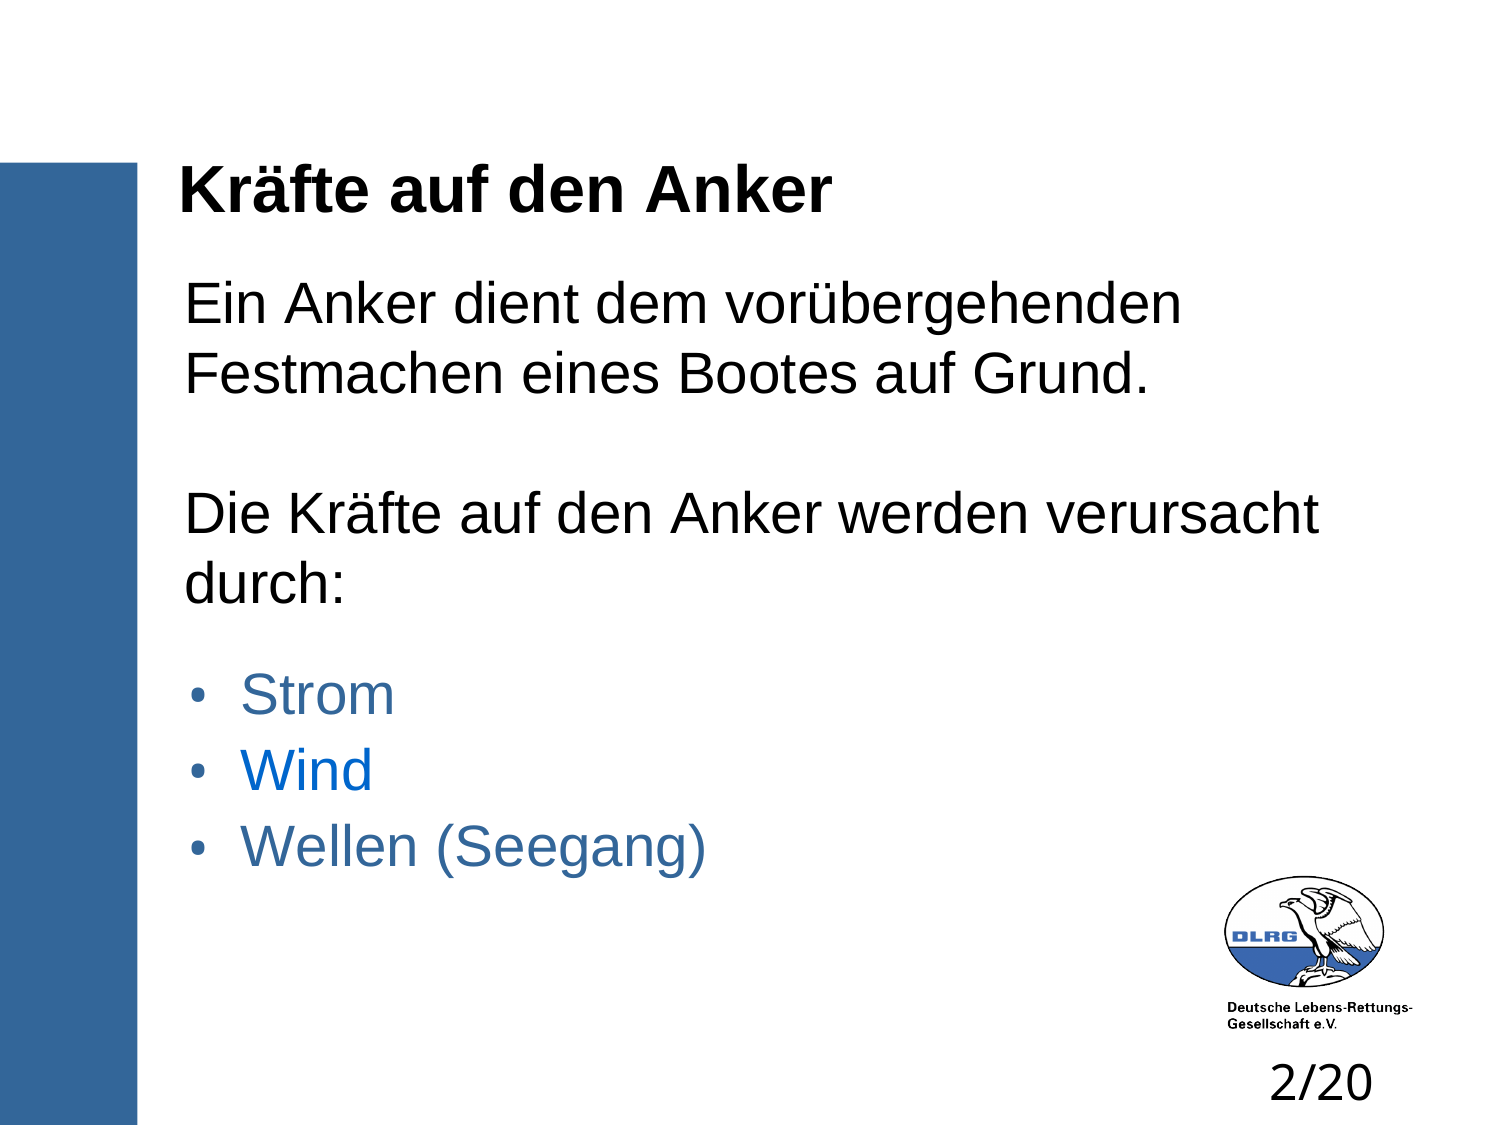

# Kräfte auf den Anker
Ein Anker dient dem vorübergehenden
Festmachen eines Bootes auf Grund.
Die Kräfte auf den Anker werden verursacht durch:
Strom
Wind
Wellen (Seegang)